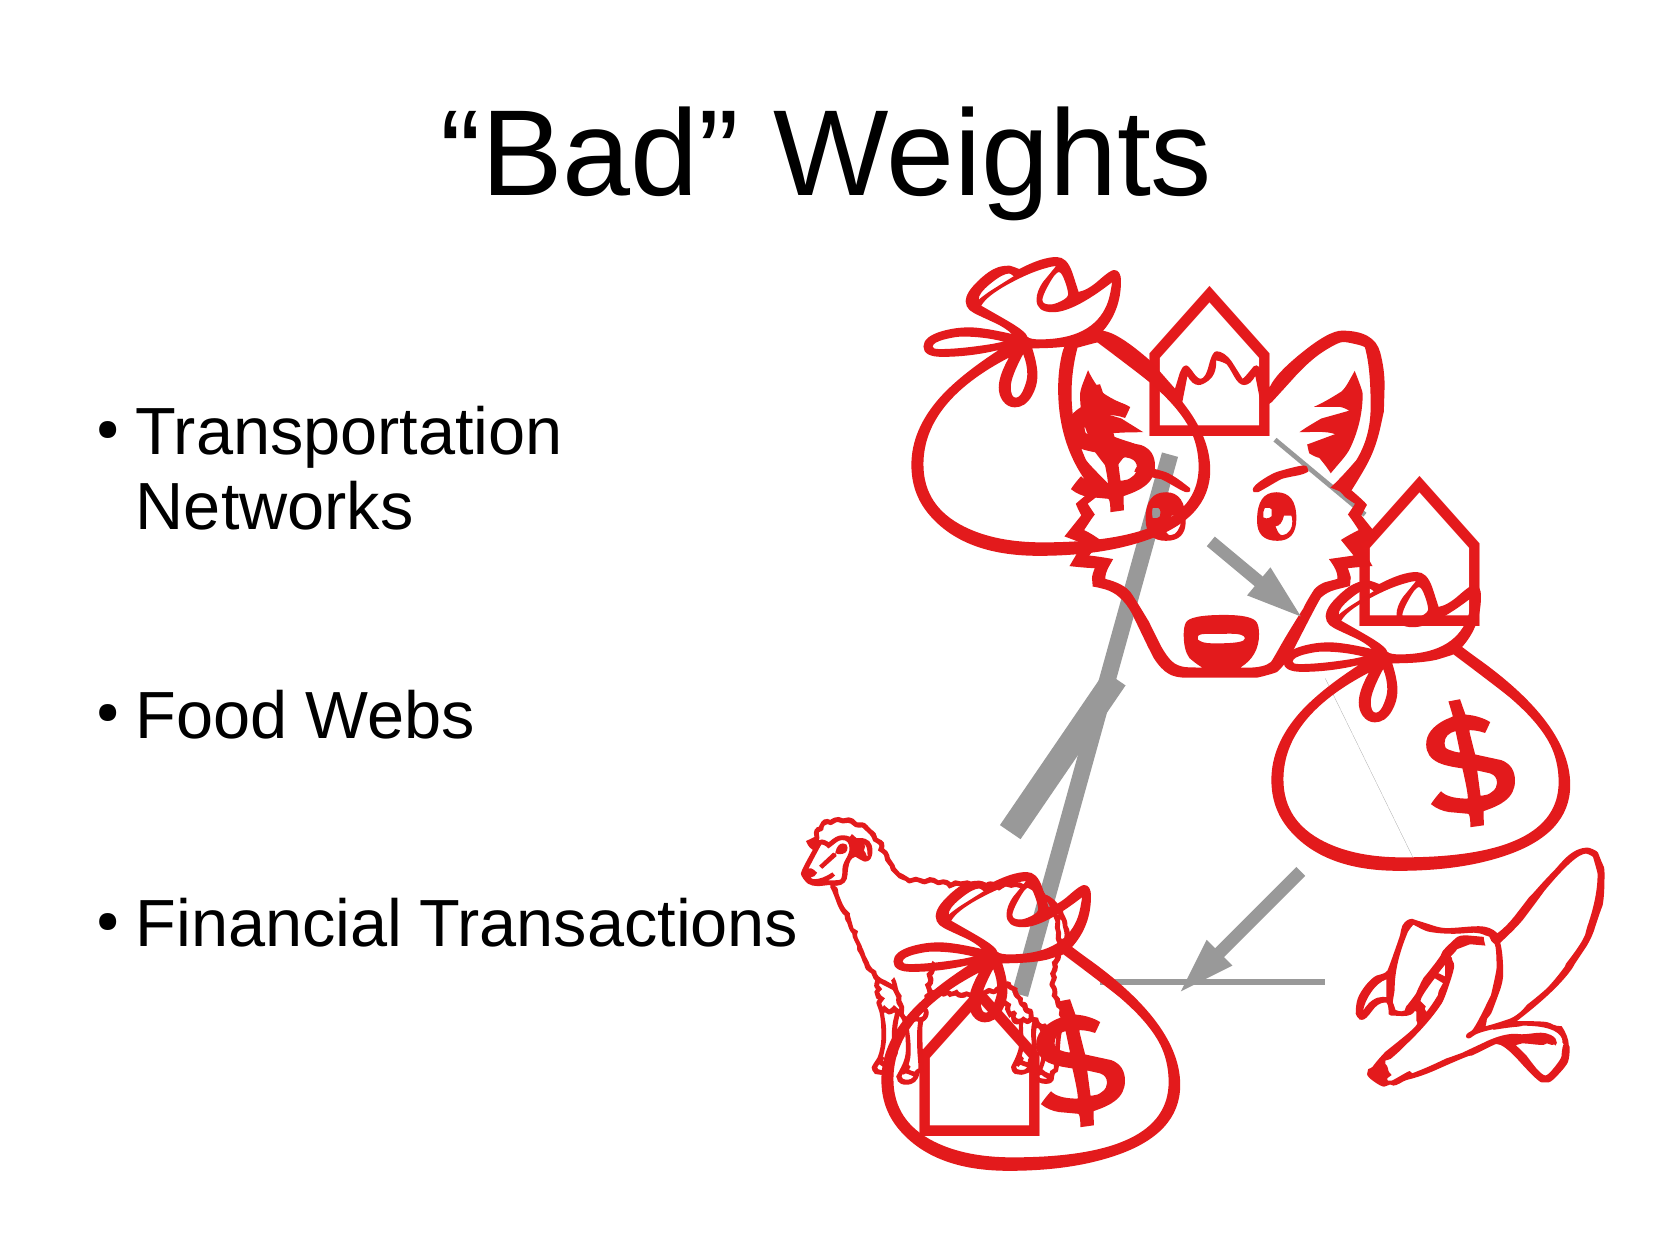

# “Bad” Weights
Transportation Networks
Food Webs
Financial Transactions